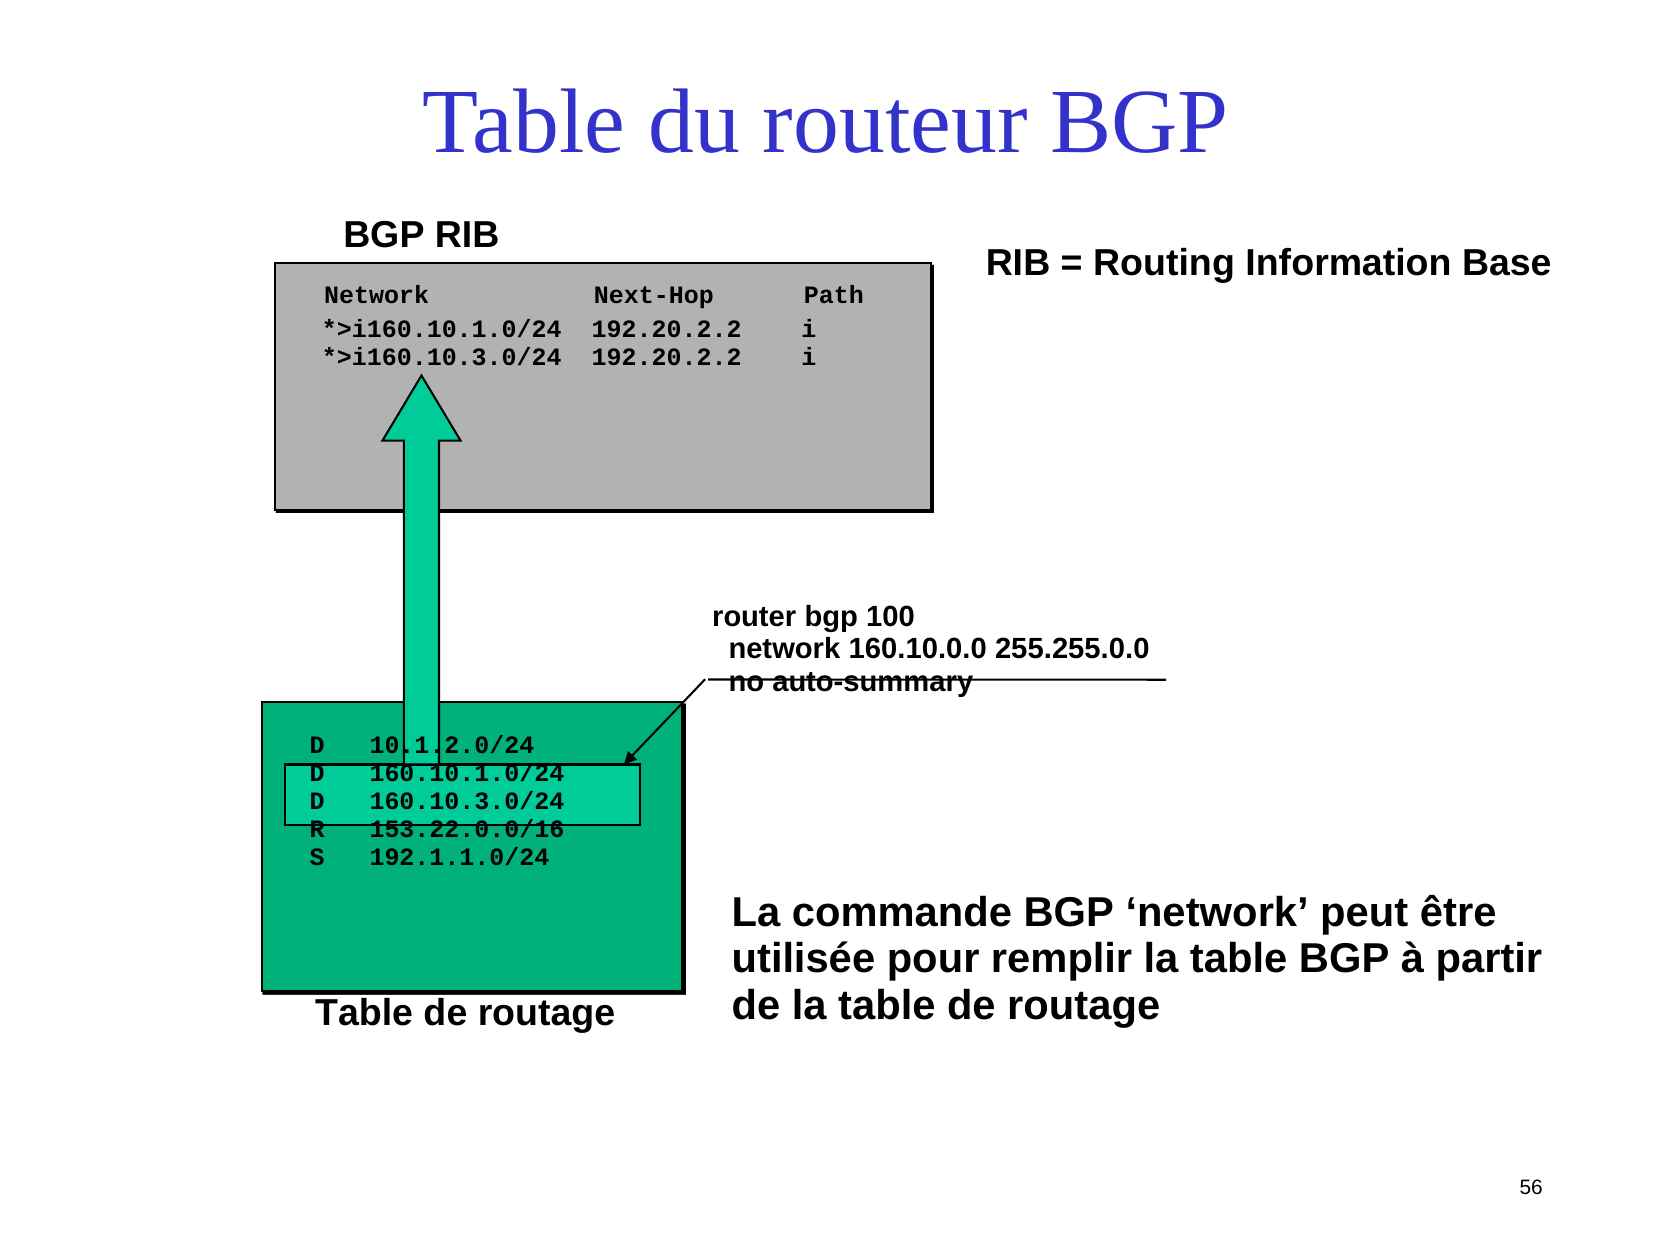

# Table du routeur BGP
BGP RIB
RIB = Routing Information Base
Network Next-Hop Path
*>i160.10.1.0/24 192.20.2.2 i
*>i160.10.3.0/24 192.20.2.2 i
router bgp 100
 network 160.10.0.0 255.255.0.0
 no auto-summary
D 10.1.2.0/24
D 160.10.1.0/24
D 160.10.3.0/24
R 153.22.0.0/16
S 192.1.1.0/24
La commande BGP ‘network’ peut être utilisée pour remplir la table BGP à partir de la table de routage
Table de routage